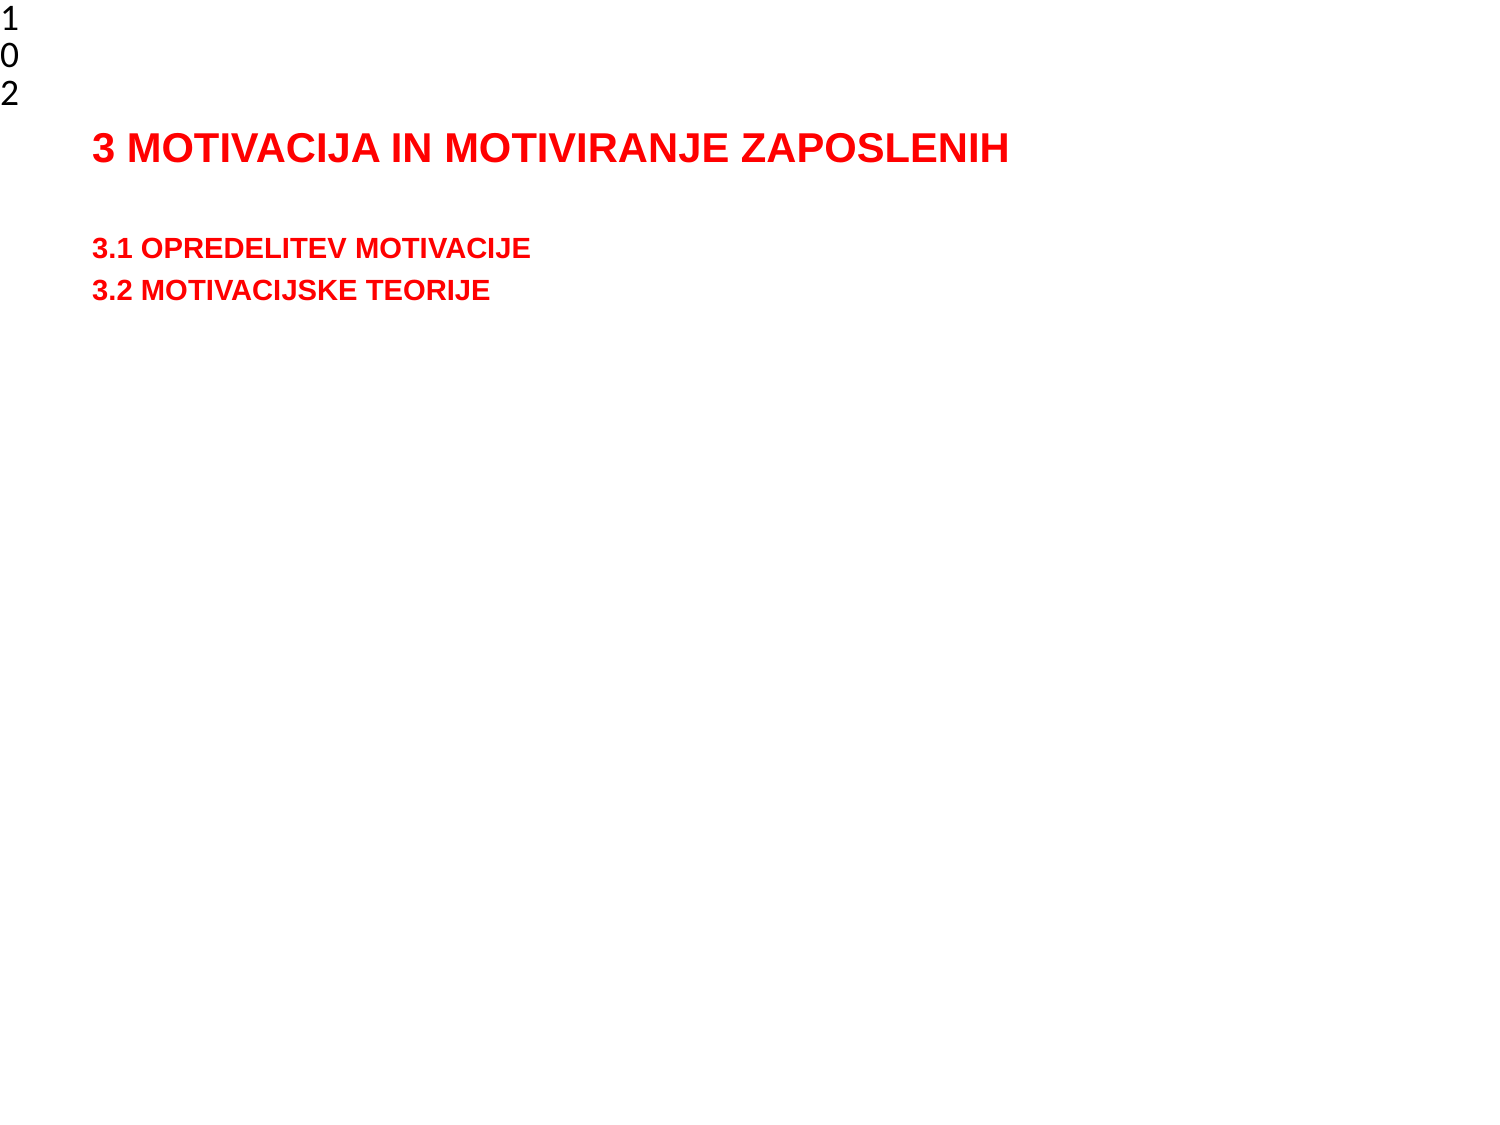

3 MOTIVACIJA IN MOTIVIRANJE ZAPOSLENIH
3.1 OPREDELITEV MOTIVACIJE
3.2 MOTIVACIJSKE TEORIJE